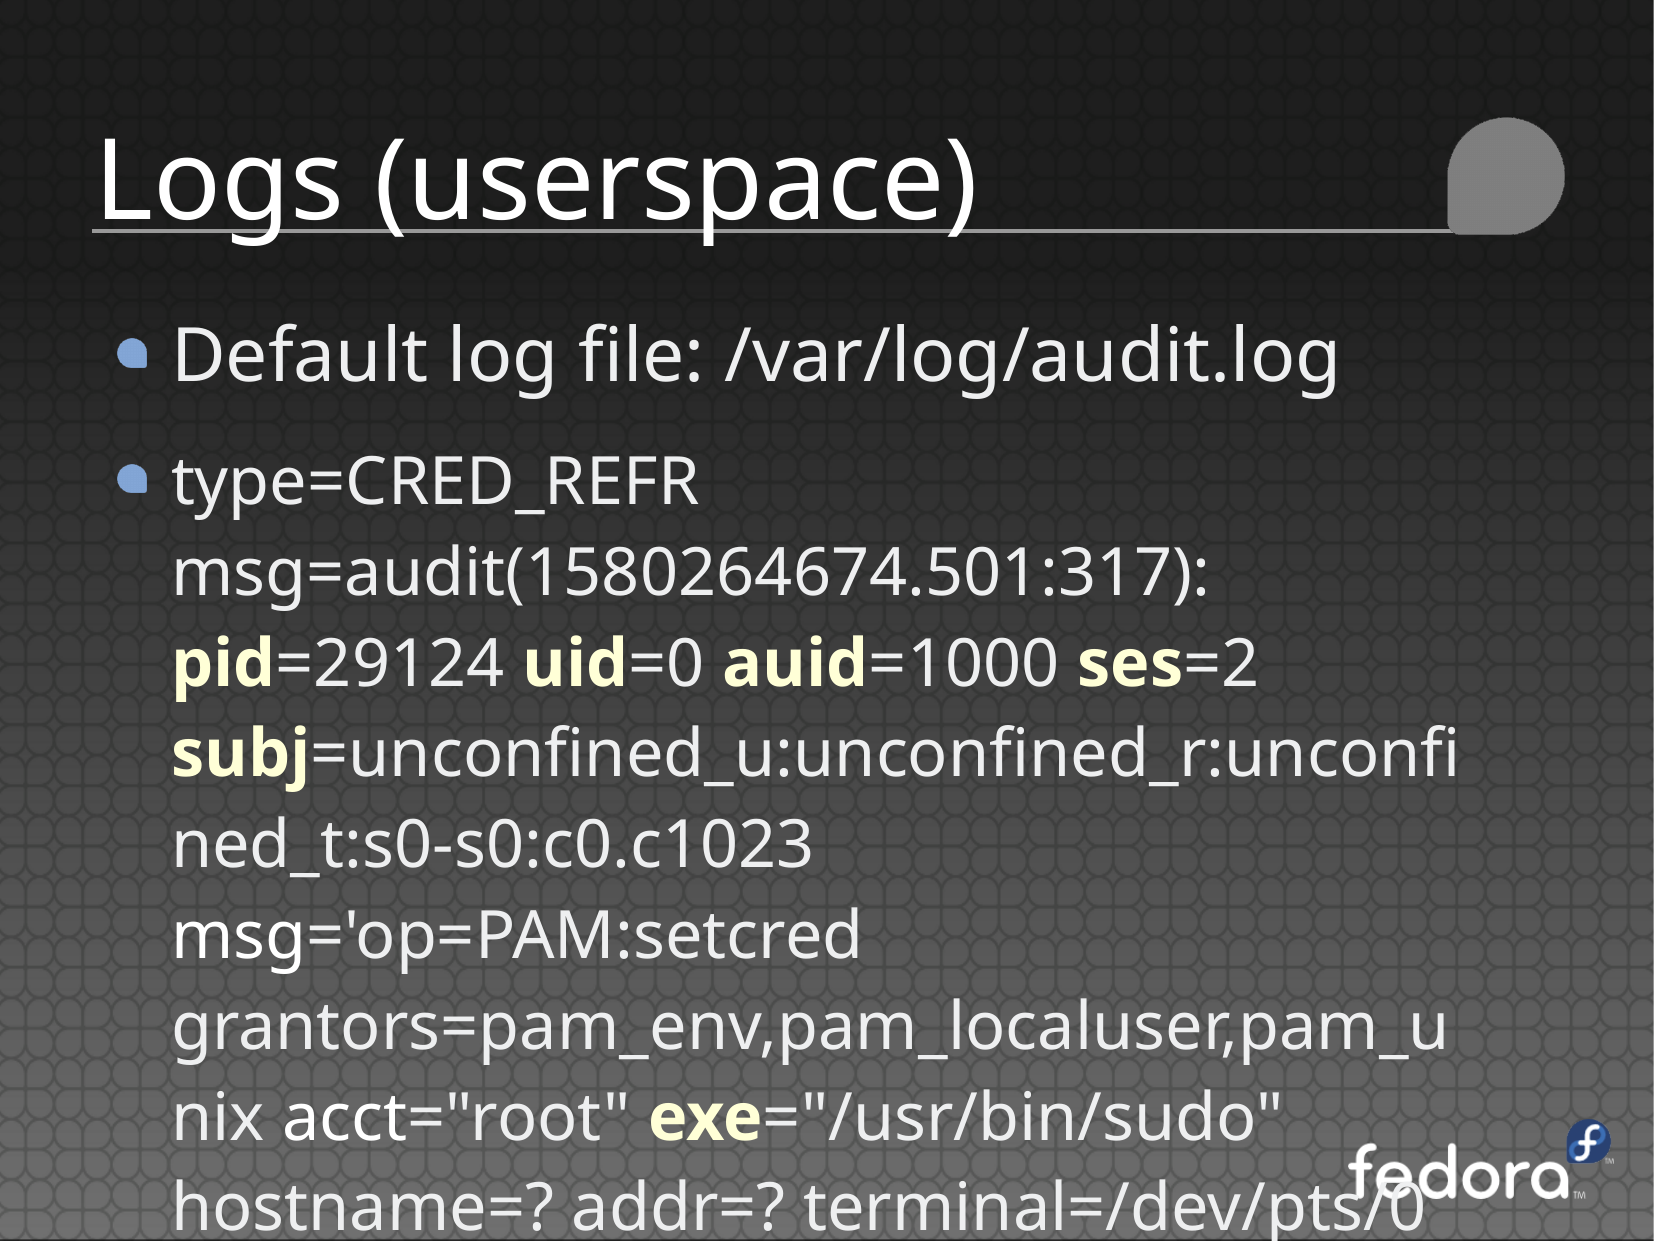

# Logs (userspace)
Default log file: /var/log/audit.log
type=CRED_REFR msg=audit(1580264674.501:317): pid=29124 uid=0 auid=1000 ses=2 subj=unconfined_u:unconfined_r:unconfined_t:s0-s0:c0.c1023 msg='op=PAM:setcred grantors=pam_env,pam_localuser,pam_unix acct="root" exe="/usr/bin/sudo" hostname=? addr=? terminal=/dev/pts/0 res=success' UID="root" AUID="zsun"